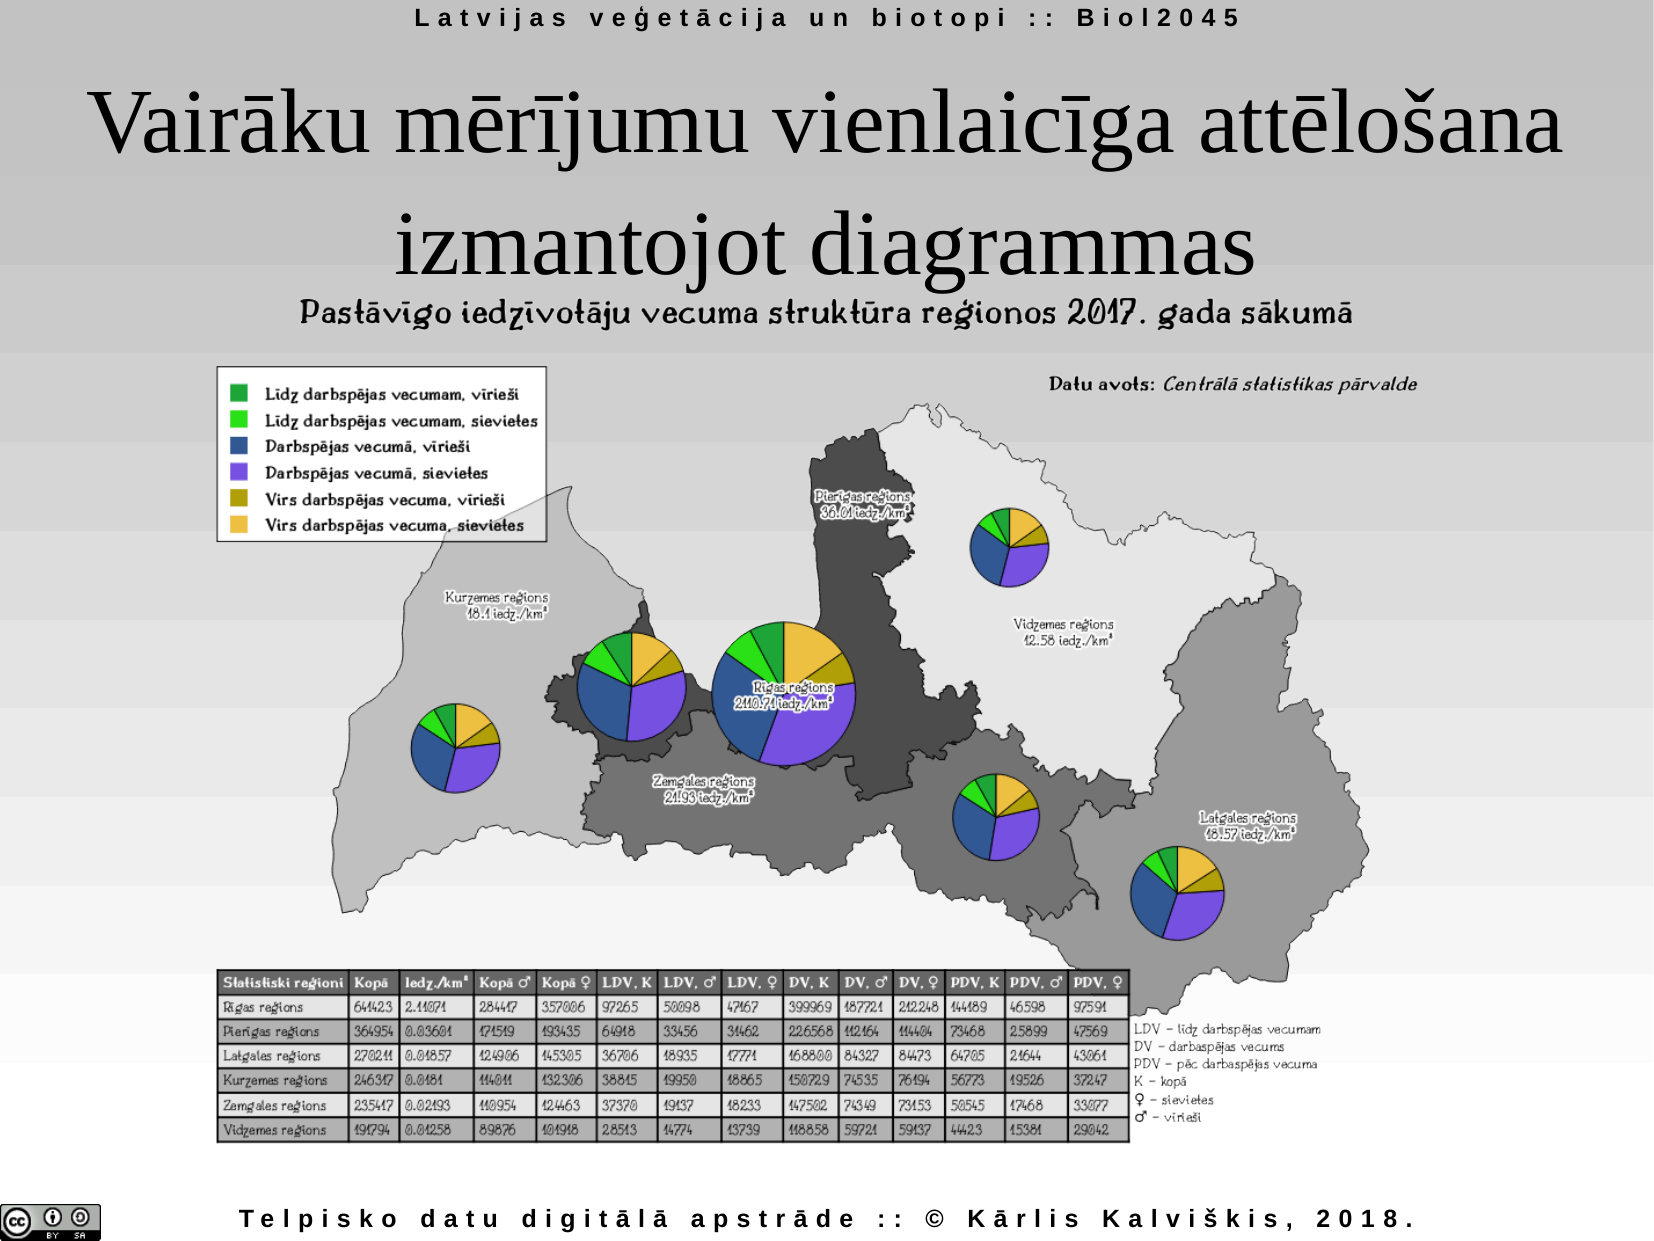

# Vairāku mērījumu vienlaicīga attēlošana izmantojot diagrammas